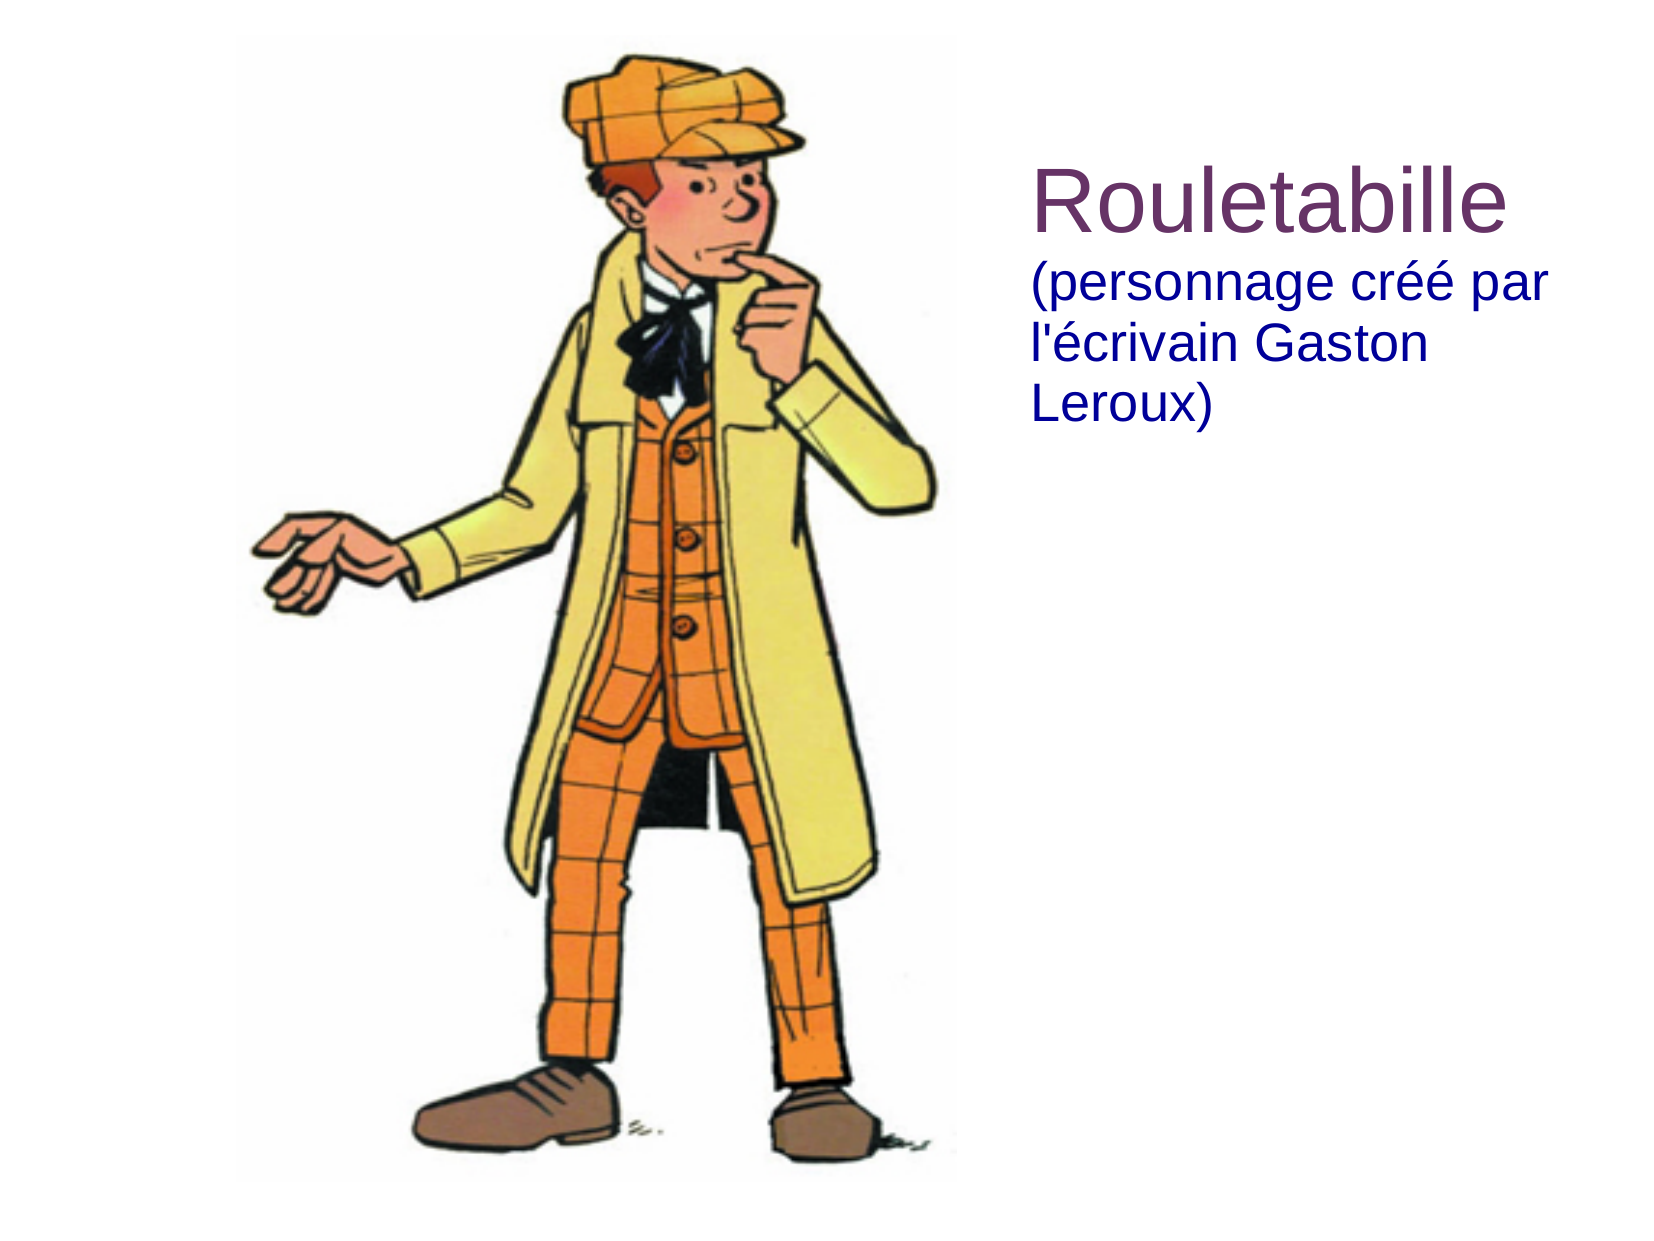

Rouletabille (personnage créé par l'écrivain Gaston Leroux)